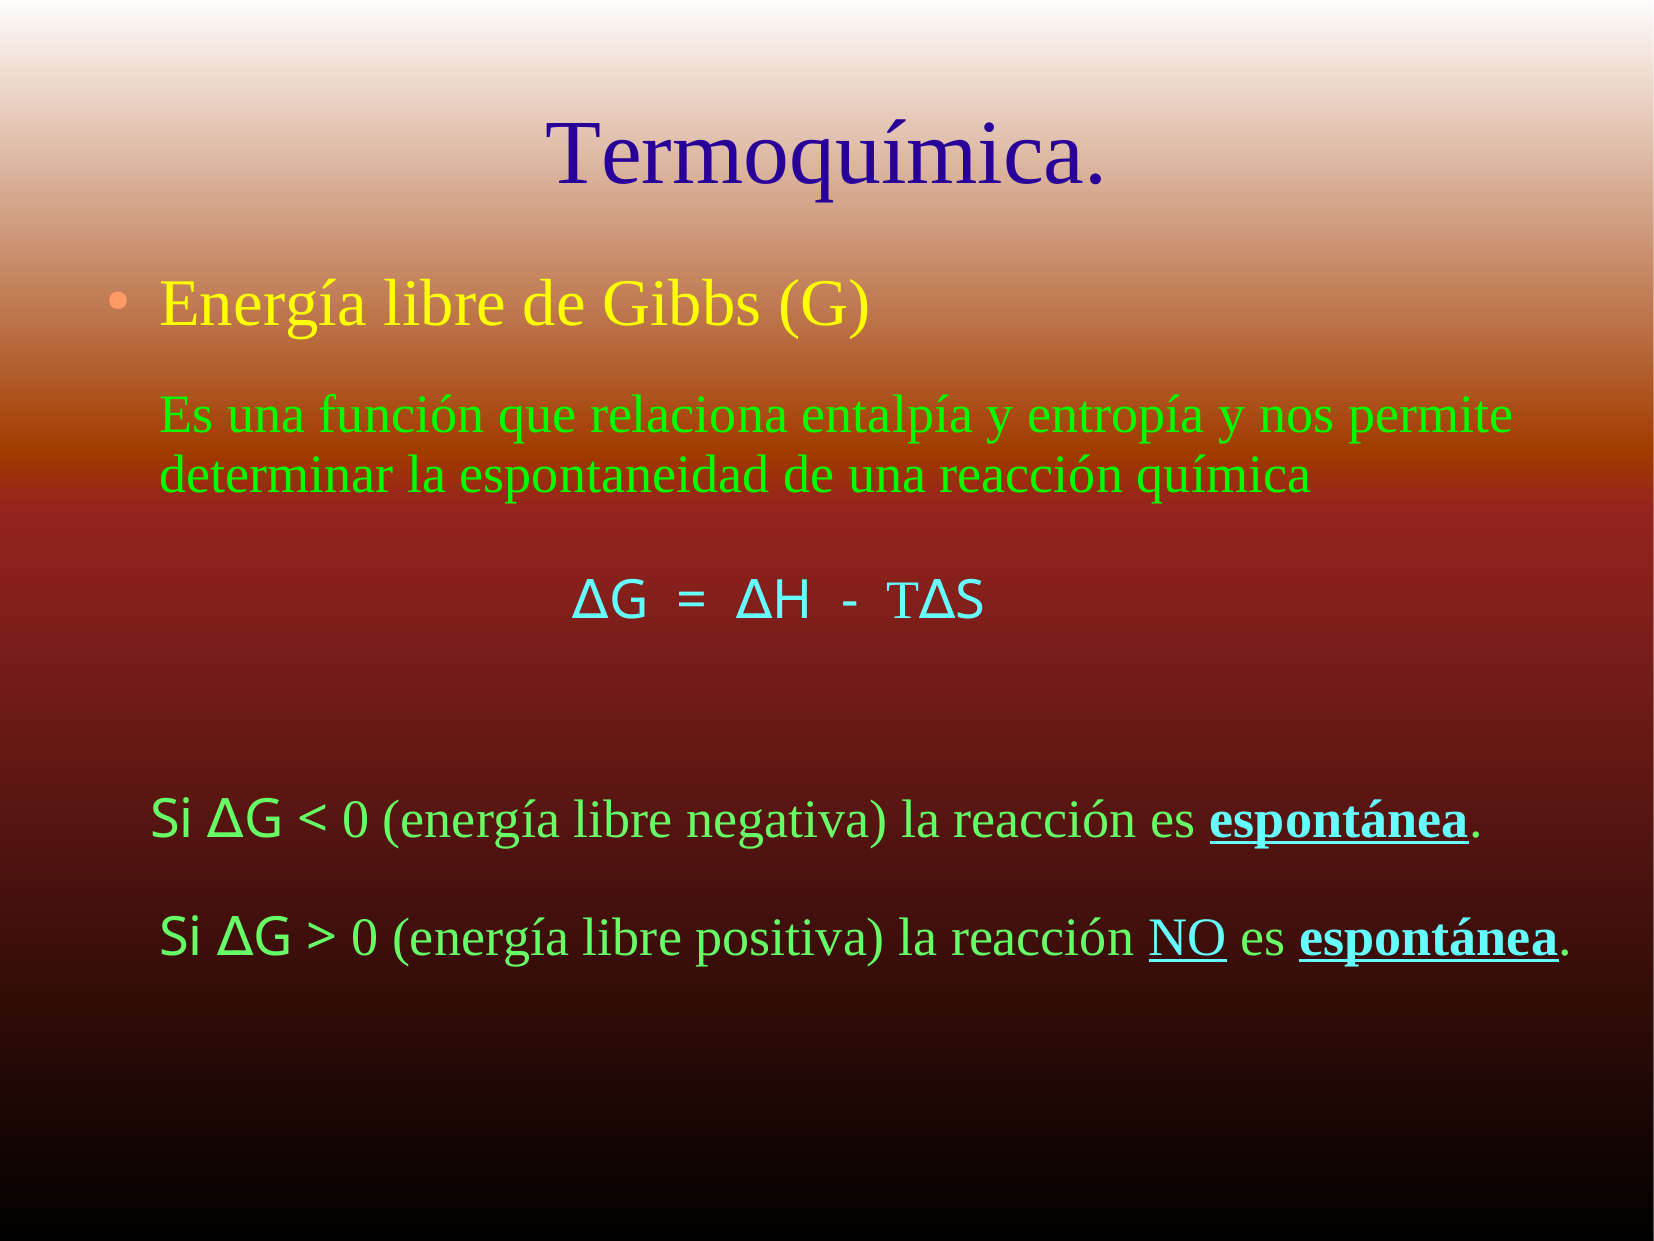

# Termoquímica.
Energía libre de Gibbs (G)
Es una función que relaciona entalpía y entropía y nos permite determinar la espontaneidad de una reacción química
∆G = ∆H - T∆S
Si ∆G < 0 (energía libre negativa) la reacción es espontánea.
Si ∆G > 0 (energía libre positiva) la reacción NO es espontánea.